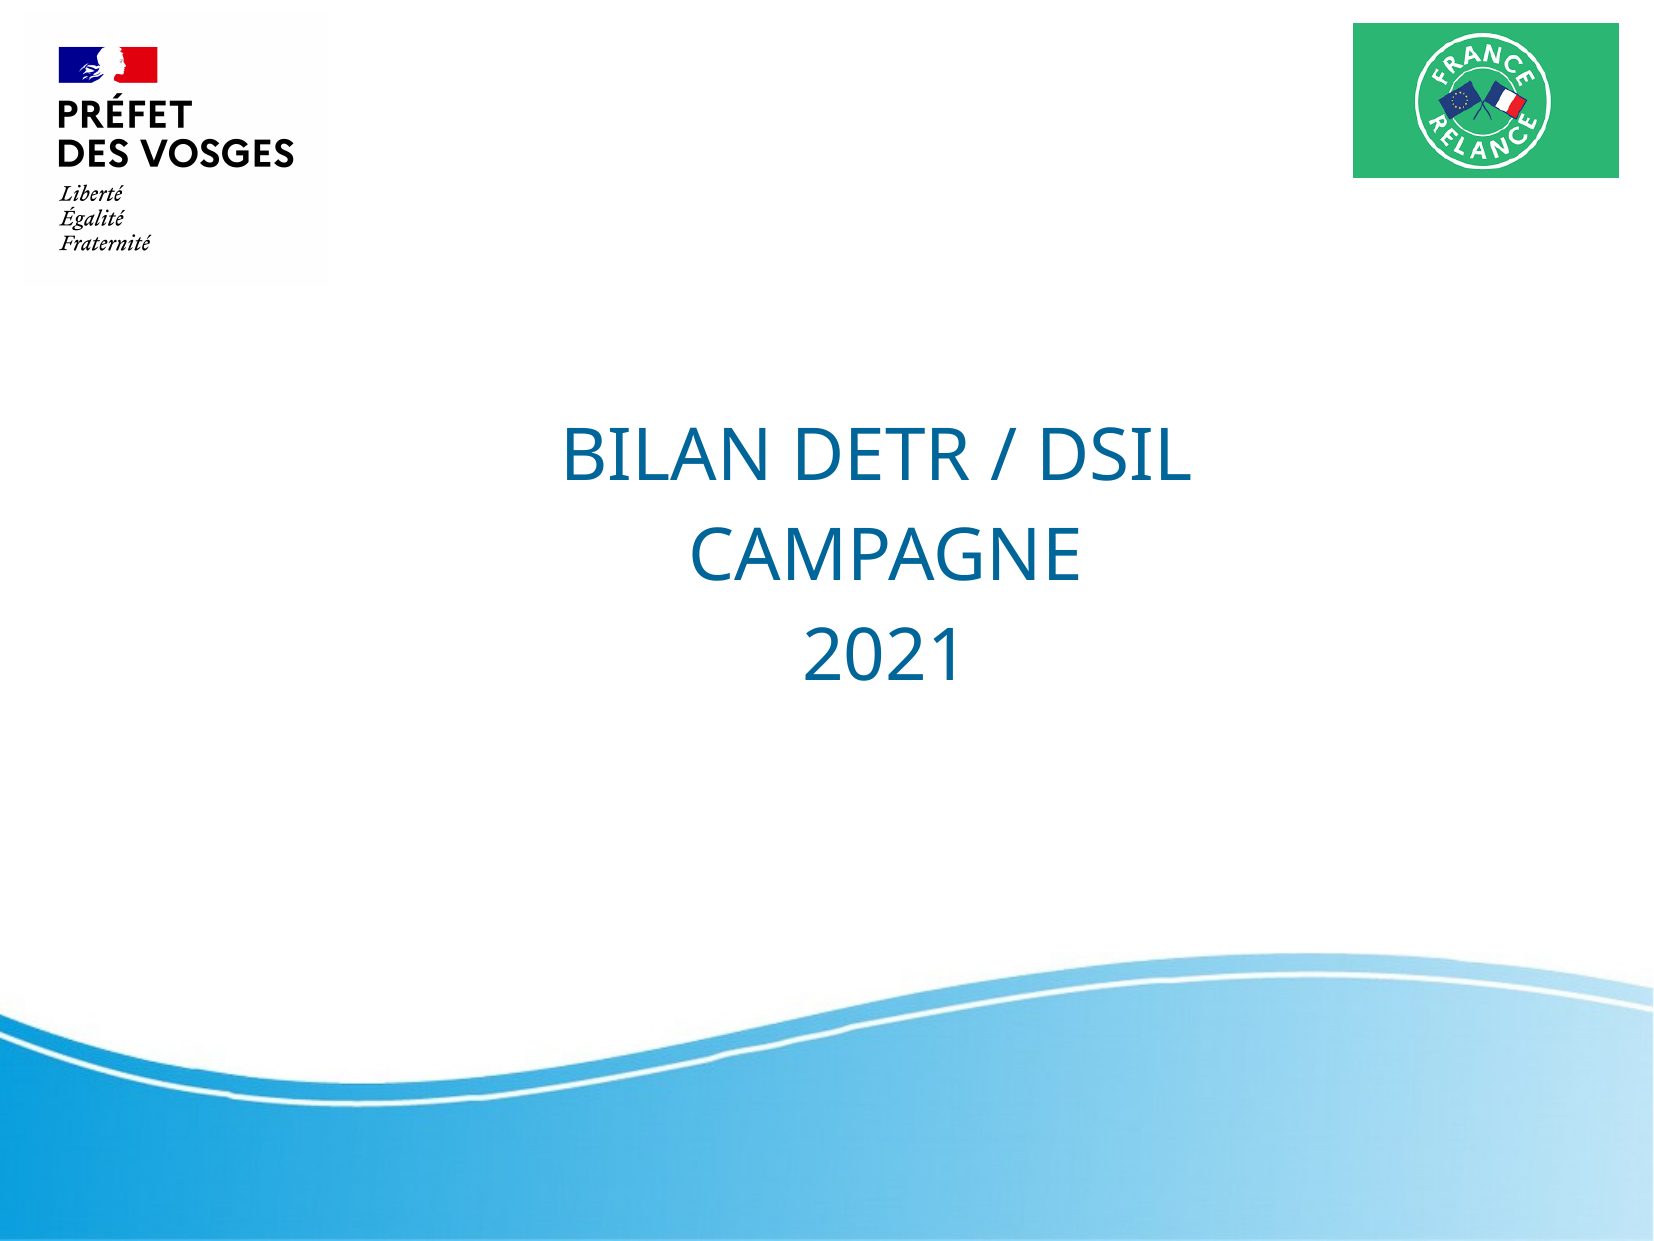

# BILAN DETR / DSIL CAMPAGNE 2021